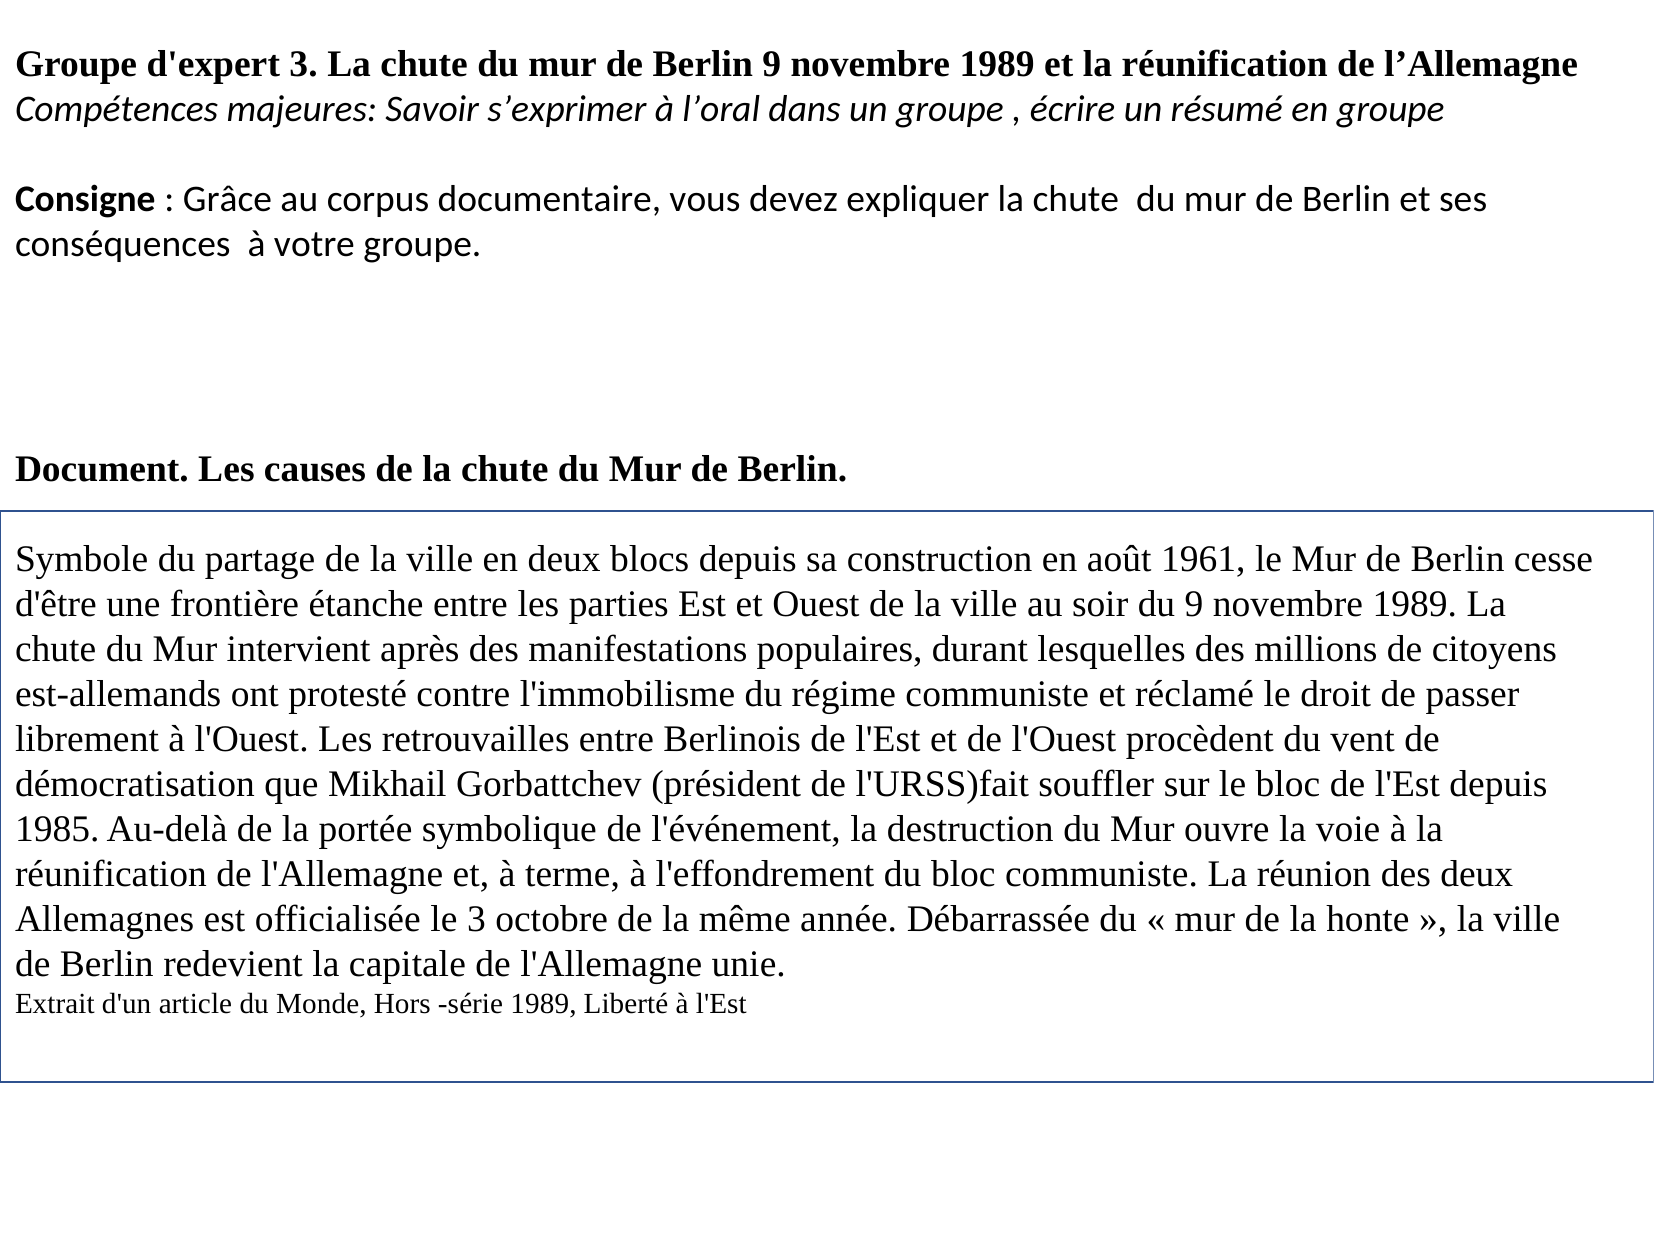

Groupe d'expert 3. La chute du mur de Berlin 9 novembre 1989 et la réunification de l’Allemagne
Compétences majeures: Savoir s’exprimer à l’oral dans un groupe , écrire un résumé en groupe
Consigne : Grâce au corpus documentaire, vous devez expliquer la chute du mur de Berlin et ses conséquences à votre groupe.
Document. Les causes de la chute du Mur de Berlin.
Symbole du partage de la ville en deux blocs depuis sa construction en août 1961, le Mur de Berlin cesse d'être une frontière étanche entre les parties Est et Ouest de la ville au soir du 9 novembre 1989. La chute du Mur intervient après des manifestations populaires, durant lesquelles des millions de citoyens est-allemands ont protesté contre l'immobilisme du régime communiste et réclamé le droit de passer librement à l'Ouest. Les retrouvailles entre Berlinois de l'Est et de l'Ouest procèdent du vent de démocratisation que Mikhail Gorbattchev (président de l'URSS)fait souffler sur le bloc de l'Est depuis 1985. Au-delà de la portée symbolique de l'événement, la destruction du Mur ouvre la voie à la réunification de l'Allemagne et, à terme, à l'effondrement du bloc communiste. La réunion des deux Allemagnes est officialisée le 3 octobre de la même année. Débarrassée du « mur de la honte », la ville de Berlin redevient la capitale de l'Allemagne unie.
Extrait d'un article du Monde, Hors -série 1989, Liberté à l'Est